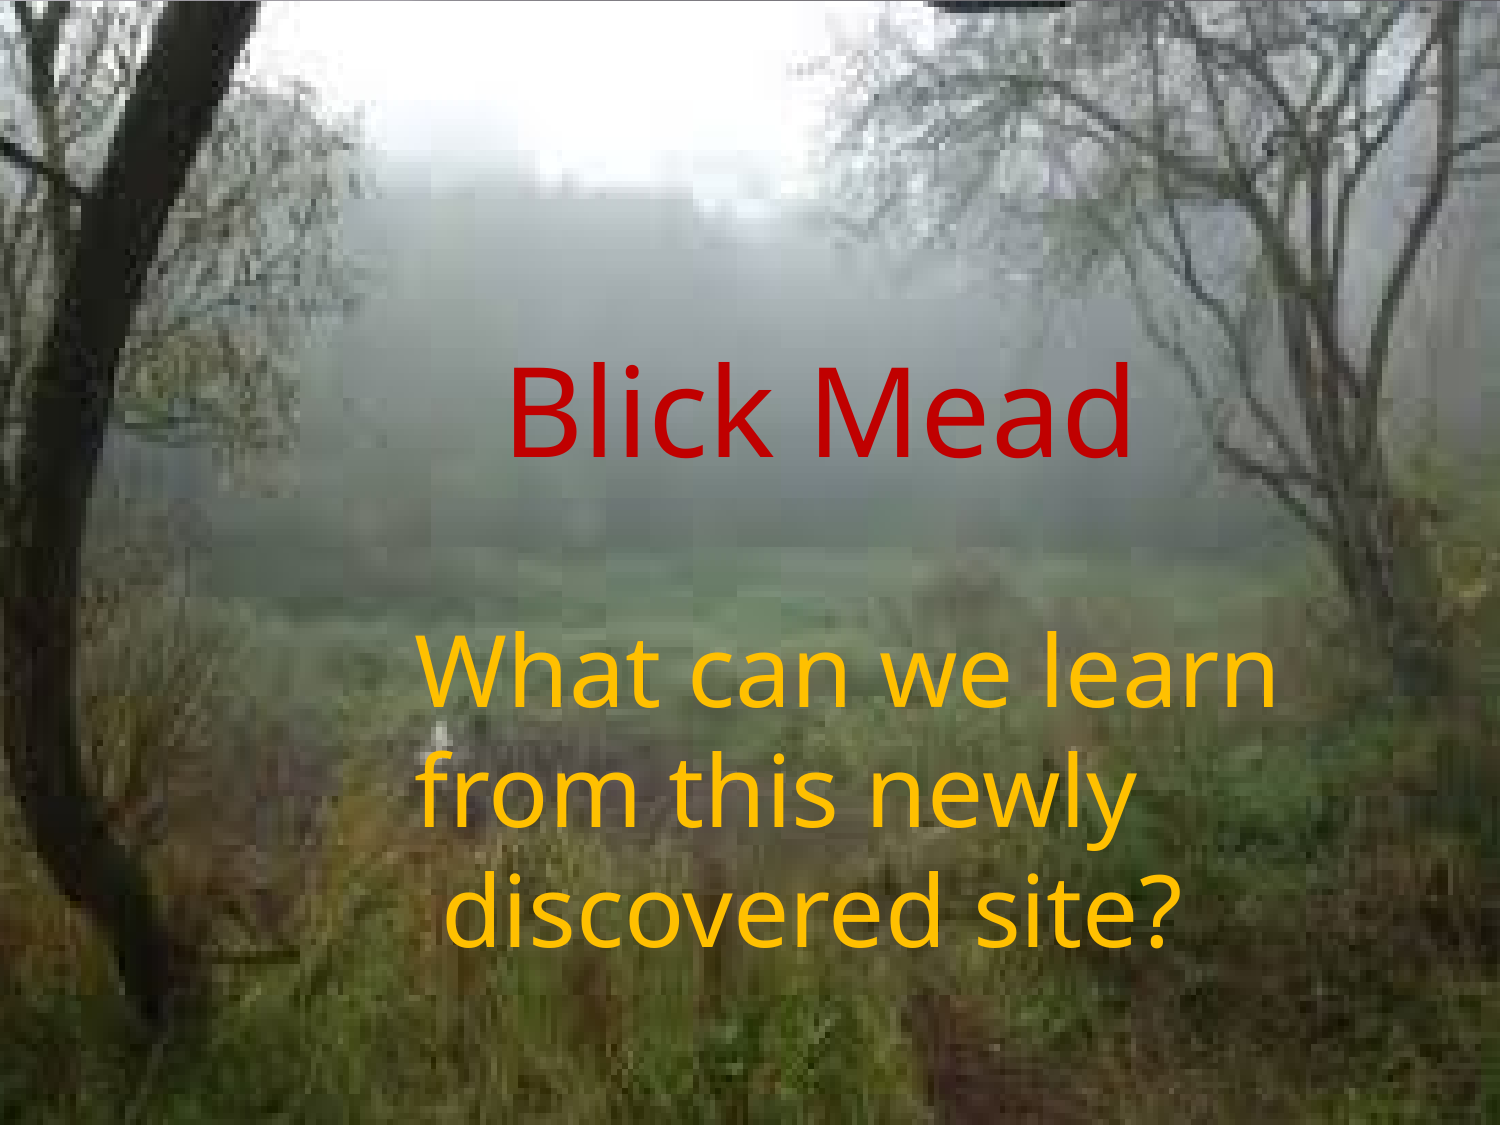

#
Blick Mead
What can we learn from this newly discovered site?
What can we learn
from this newly
 discovered site?